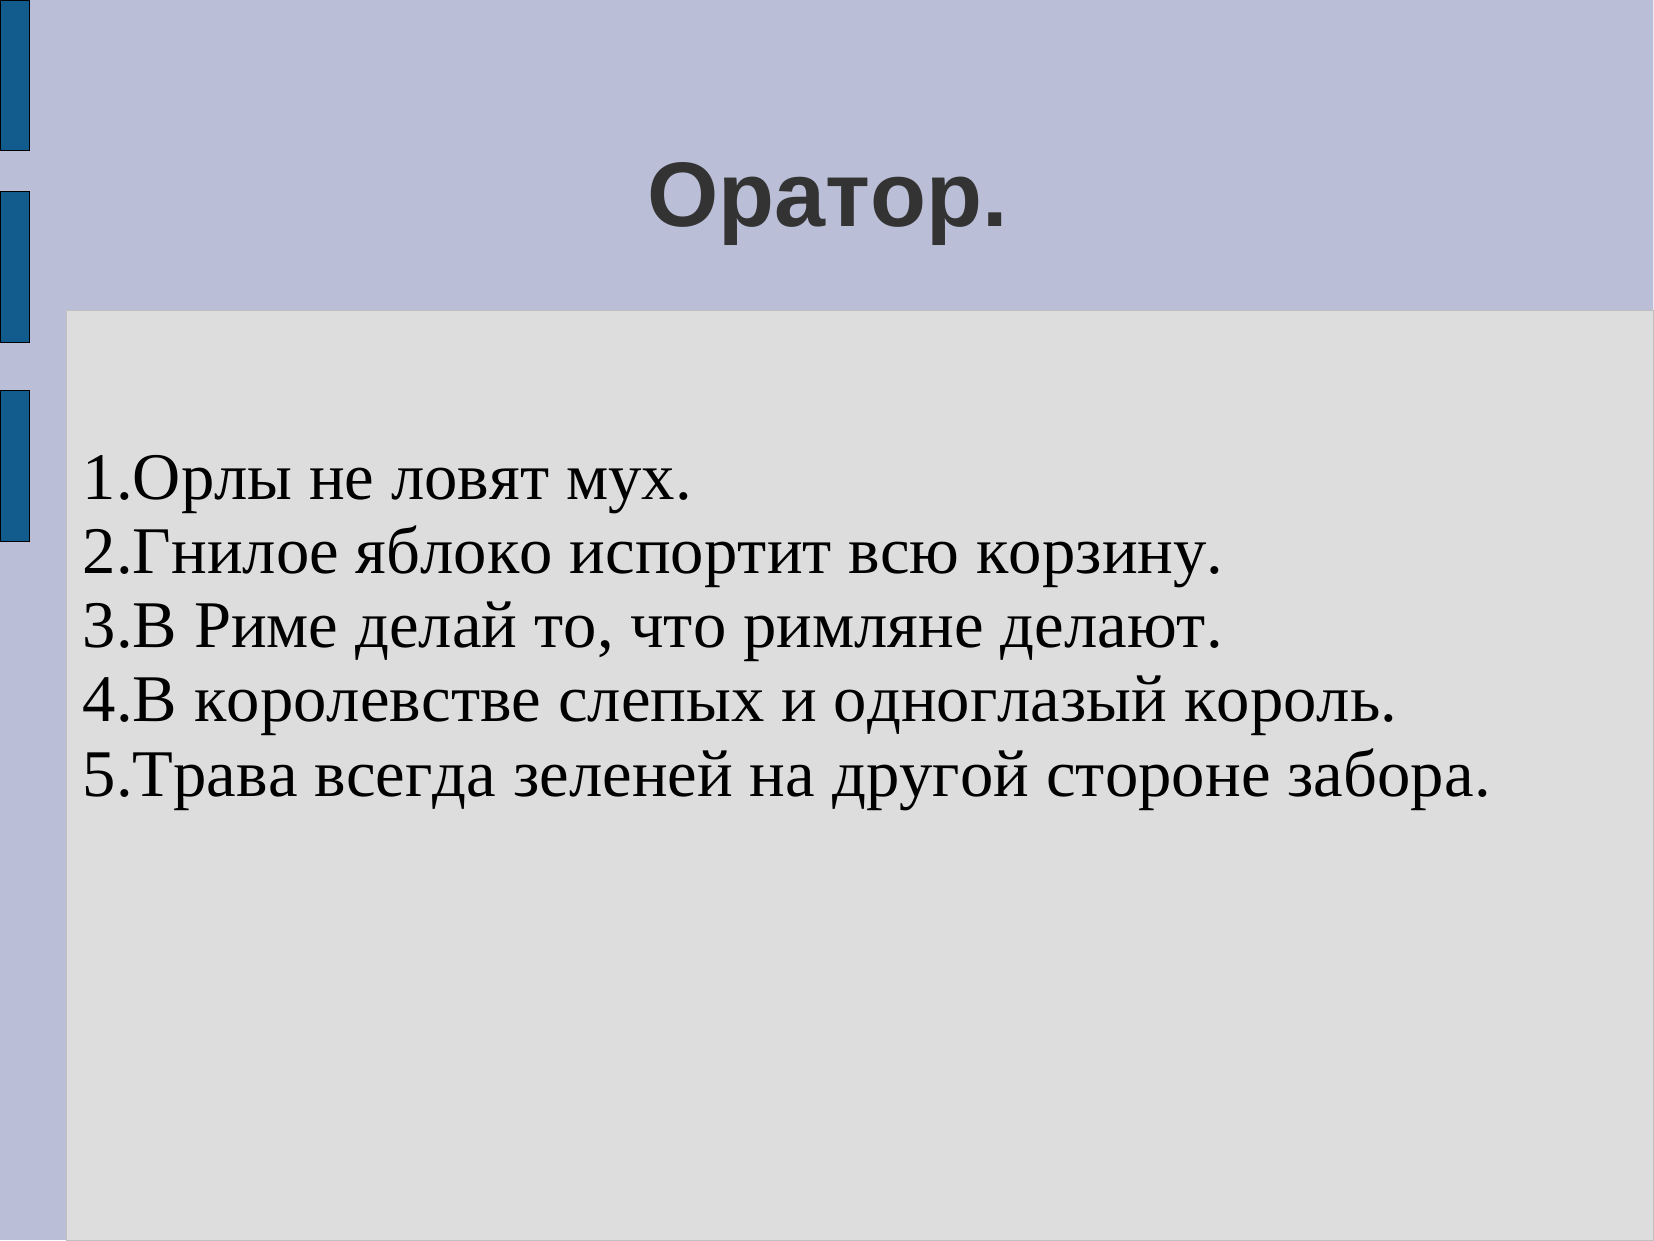

# Оратор.
1.Орлы не ловят мух.
2.Гнилое яблоко испортит всю корзину.
3.В Риме делай то, что римляне делают.
4.В королевстве слепых и одноглазый король.
5.Трава всегда зеленей на другой стороне забора.